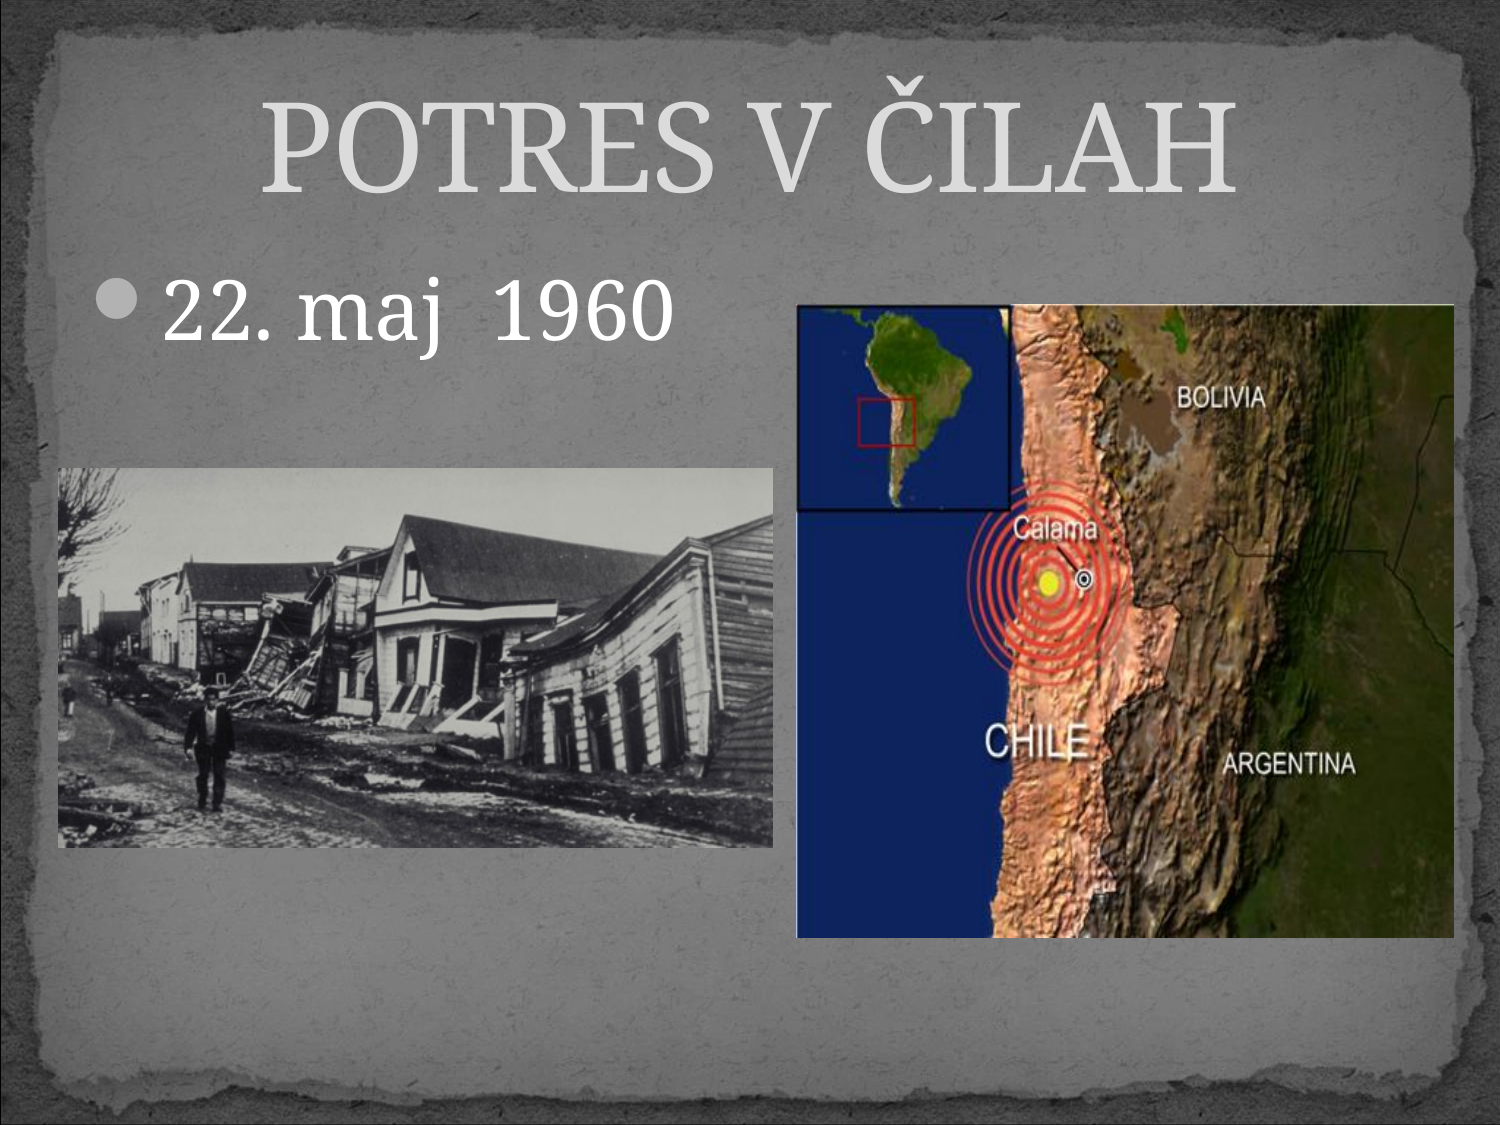

POTRES V ČILAH
# 22. maj 1960